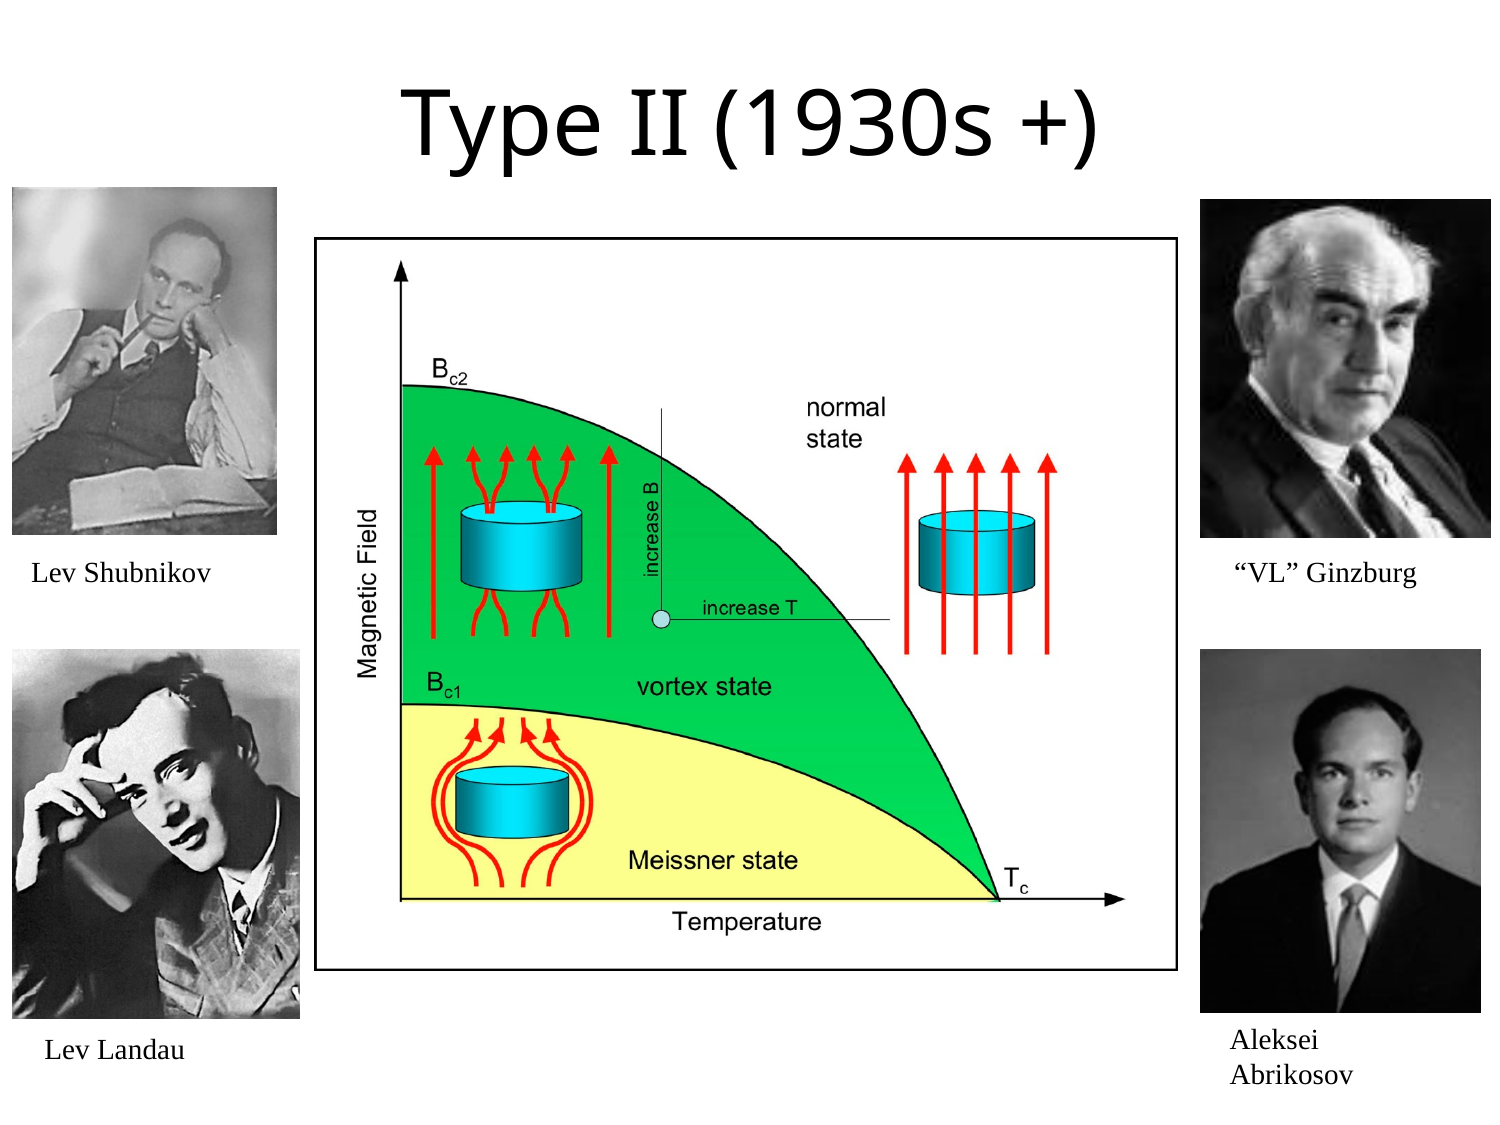

# Type II (1930s +)
Lev Shubnikov
Lev Landau
“VL” Ginzburg
Aleksei Abrikosov